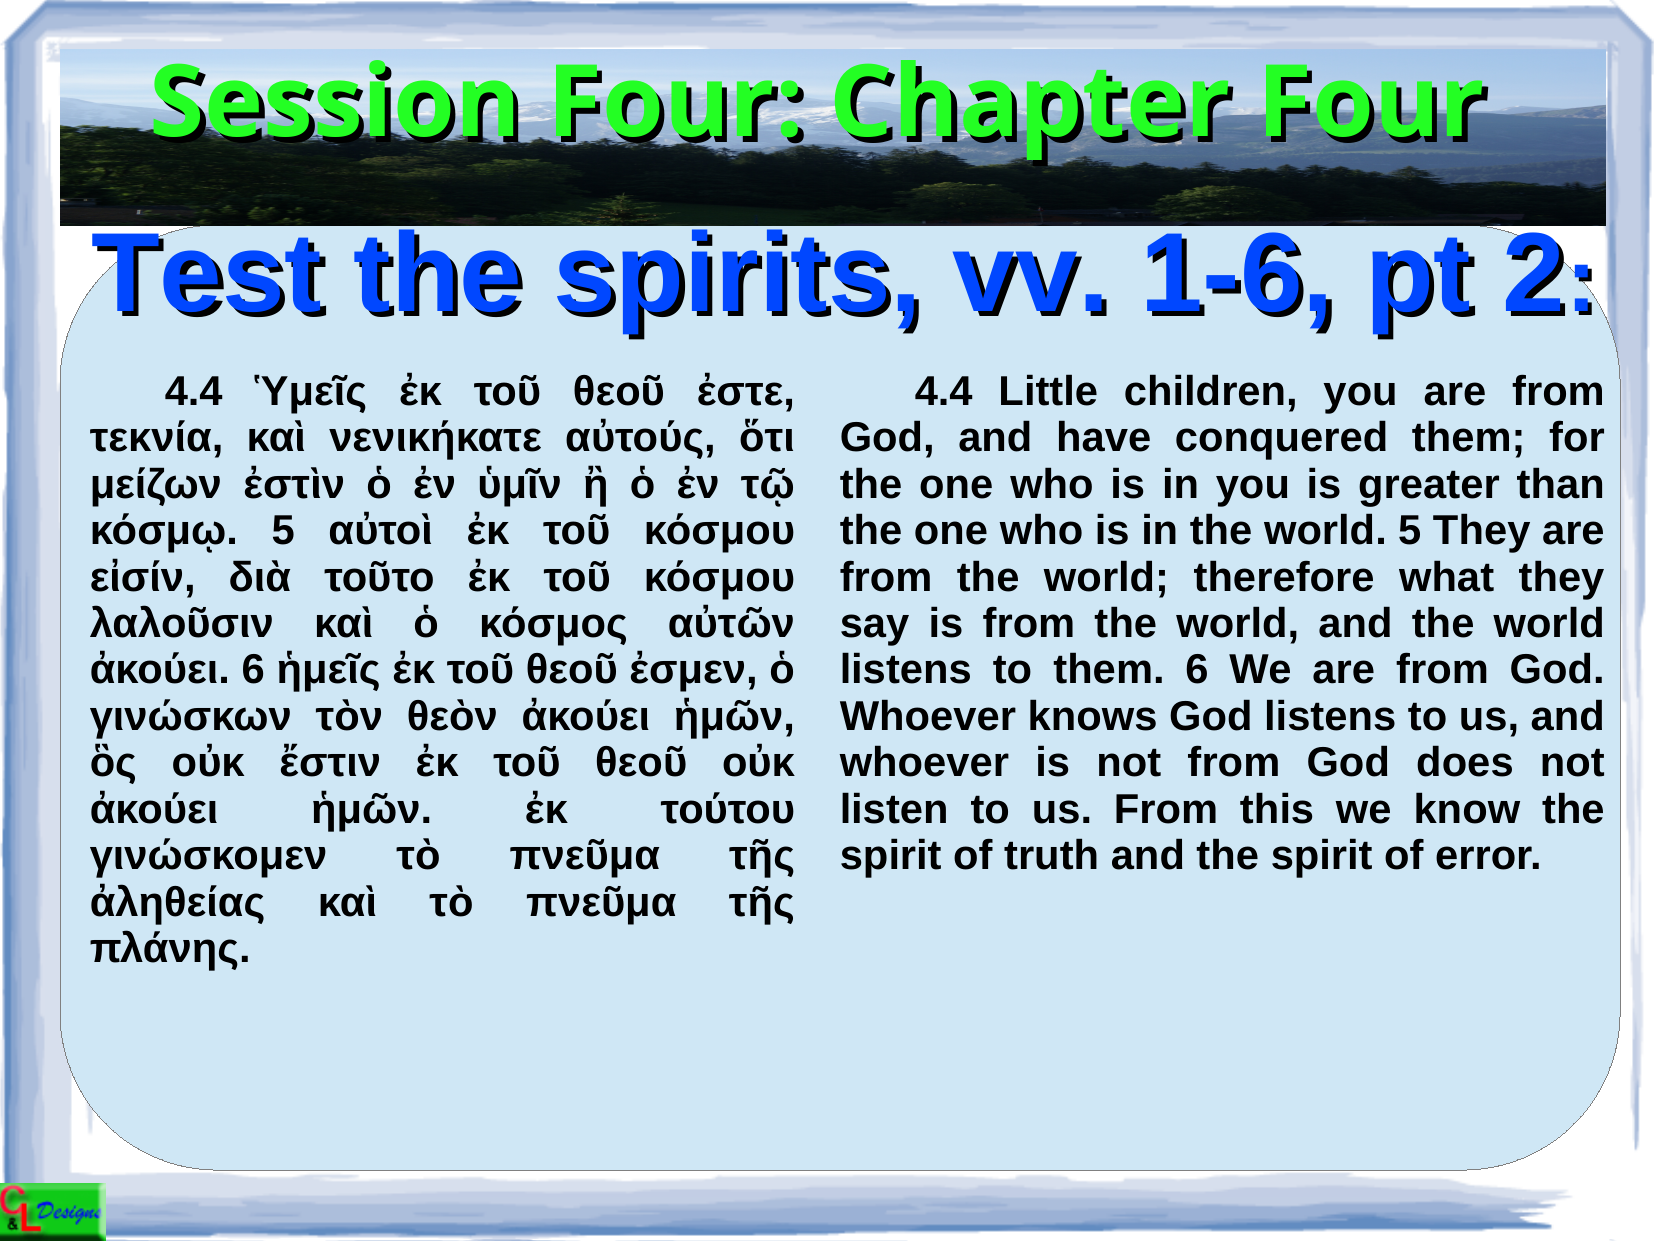

Session Four: Chapter Four
# Test the spirits, vv. 1-6, pt 2:
	4.4 Ὑμεῖς ἐκ τοῦ θεοῦ ἐστε, τεκνία, καὶ νενικήκατε αὐτούς, ὅτι μείζων ἐστὶν ὁ ἐν ὑμῖν ἢ ὁ ἐν τῷ κόσμῳ. 5 αὐτοὶ ἐκ τοῦ κόσμου εἰσίν, διὰ τοῦτο ἐκ τοῦ κόσμου λαλοῦσιν καὶ ὁ κόσμος αὐτῶν ἀκούει. 6 ἡμεῖς ἐκ τοῦ θεοῦ ἐσμεν, ὁ γινώσκων τὸν θεὸν ἀκούει ἡμῶν, ὃς οὐκ ἔστιν ἐκ τοῦ θεοῦ οὐκ ἀκούει ἡμῶν. ἐκ τούτου γινώσκομεν τὸ πνεῦμα τῆς ἀληθείας καὶ τὸ πνεῦμα τῆς πλάνης.
	4.4 Little children, you are from God, and have conquered them; for the one who is in you is greater than the one who is in the world. 5 They are from the world; therefore what they say is from the world, and the world listens to them. 6 We are from God. Whoever knows God listens to us, and whoever is not from God does not listen to us. From this we know the spirit of truth and the spirit of error.